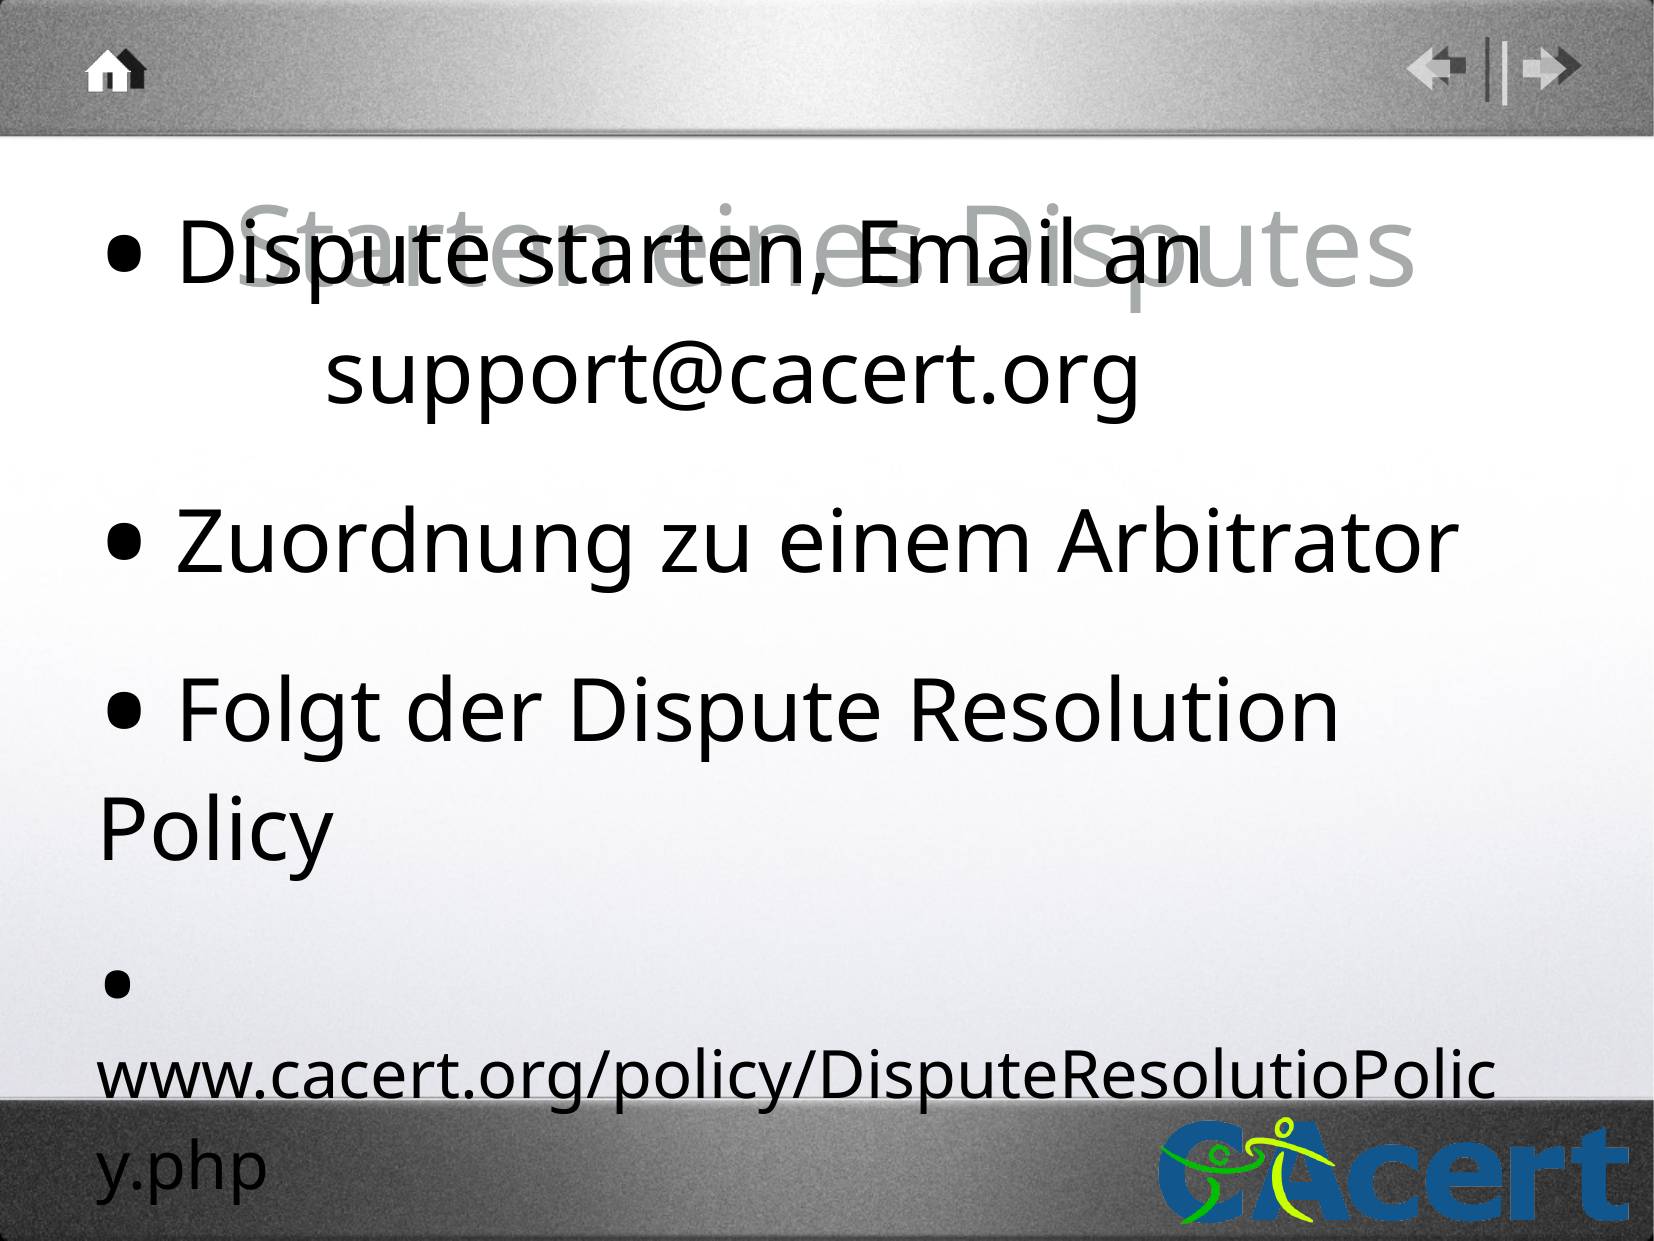

# Starten eines Disputes
 Dispute starten, Email an
 support@cacert.org
 Zuordnung zu einem Arbitrator
 Folgt der Dispute Resolution Policy
 www.cacert.org/policy/DisputeResolutioPolicy.php